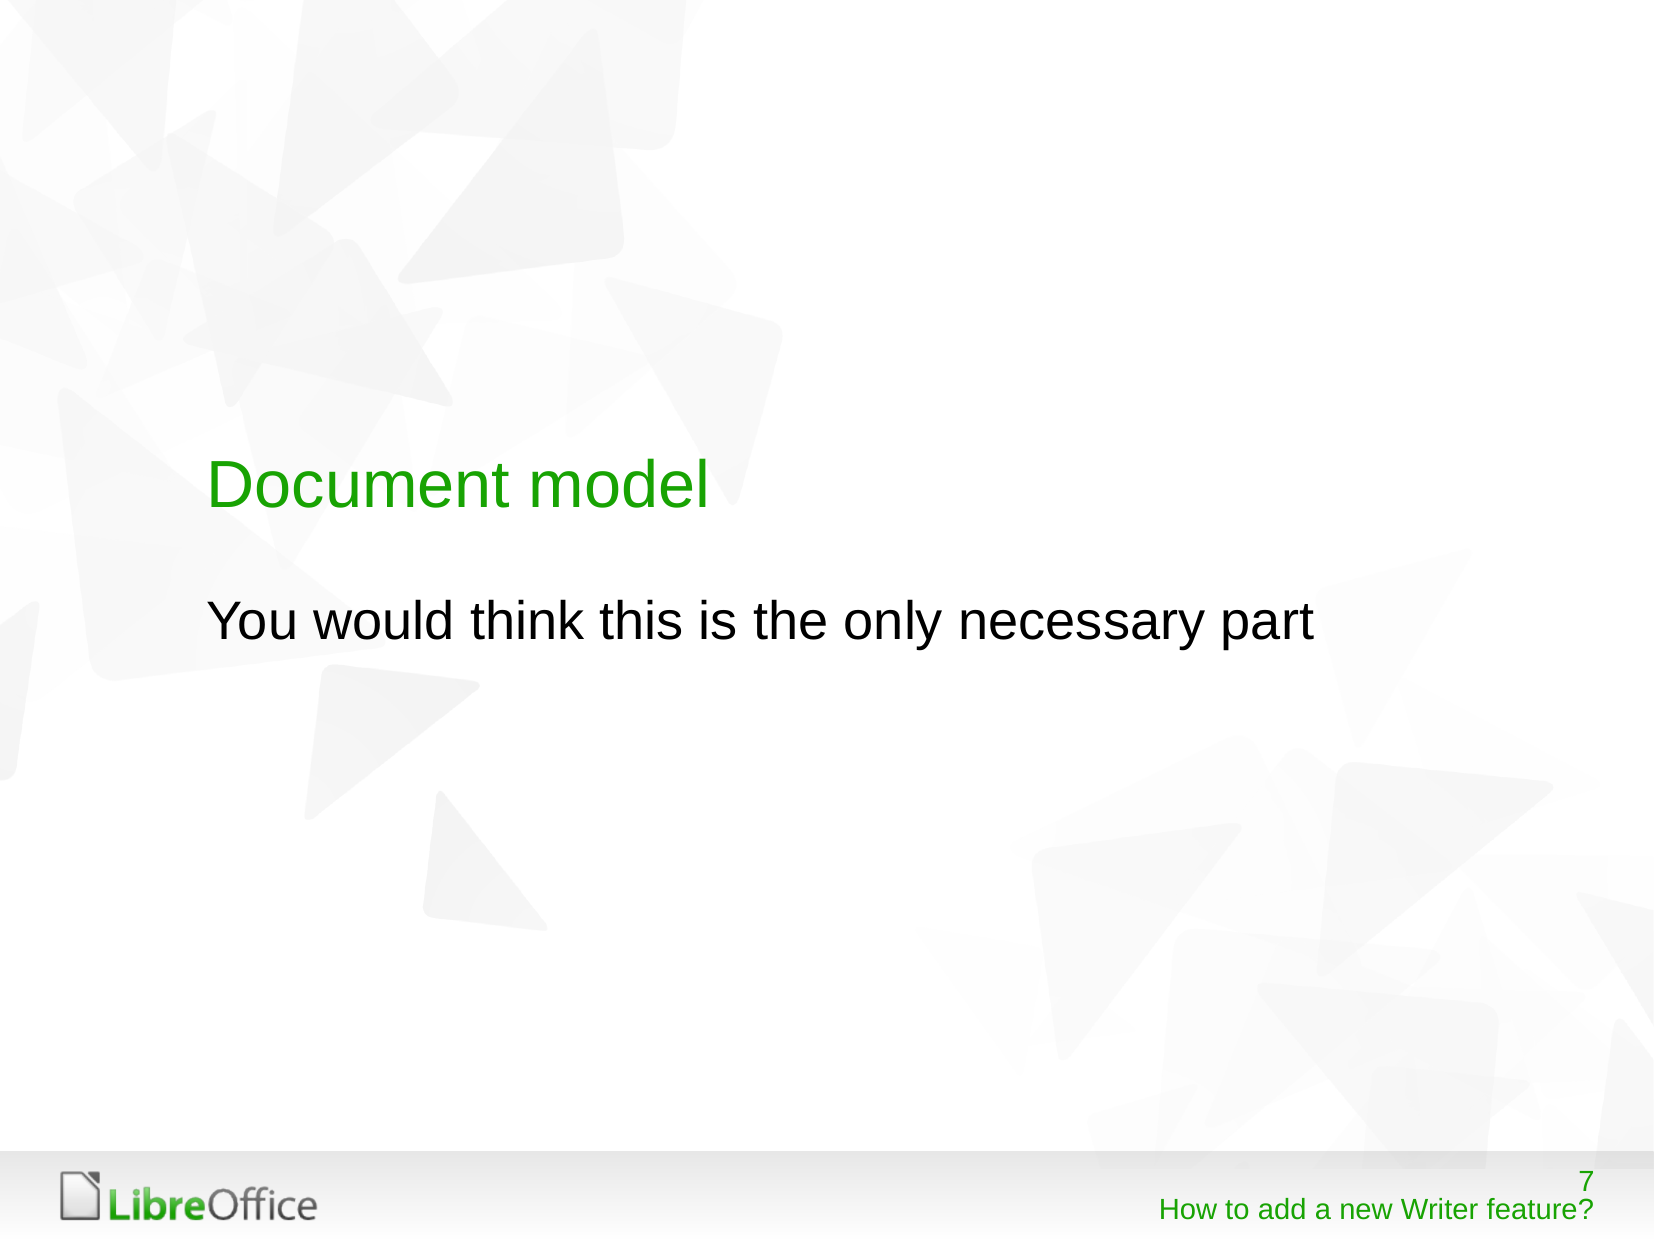

# Document model
You would think this is the only necessary part
7
How to add a new Writer feature?